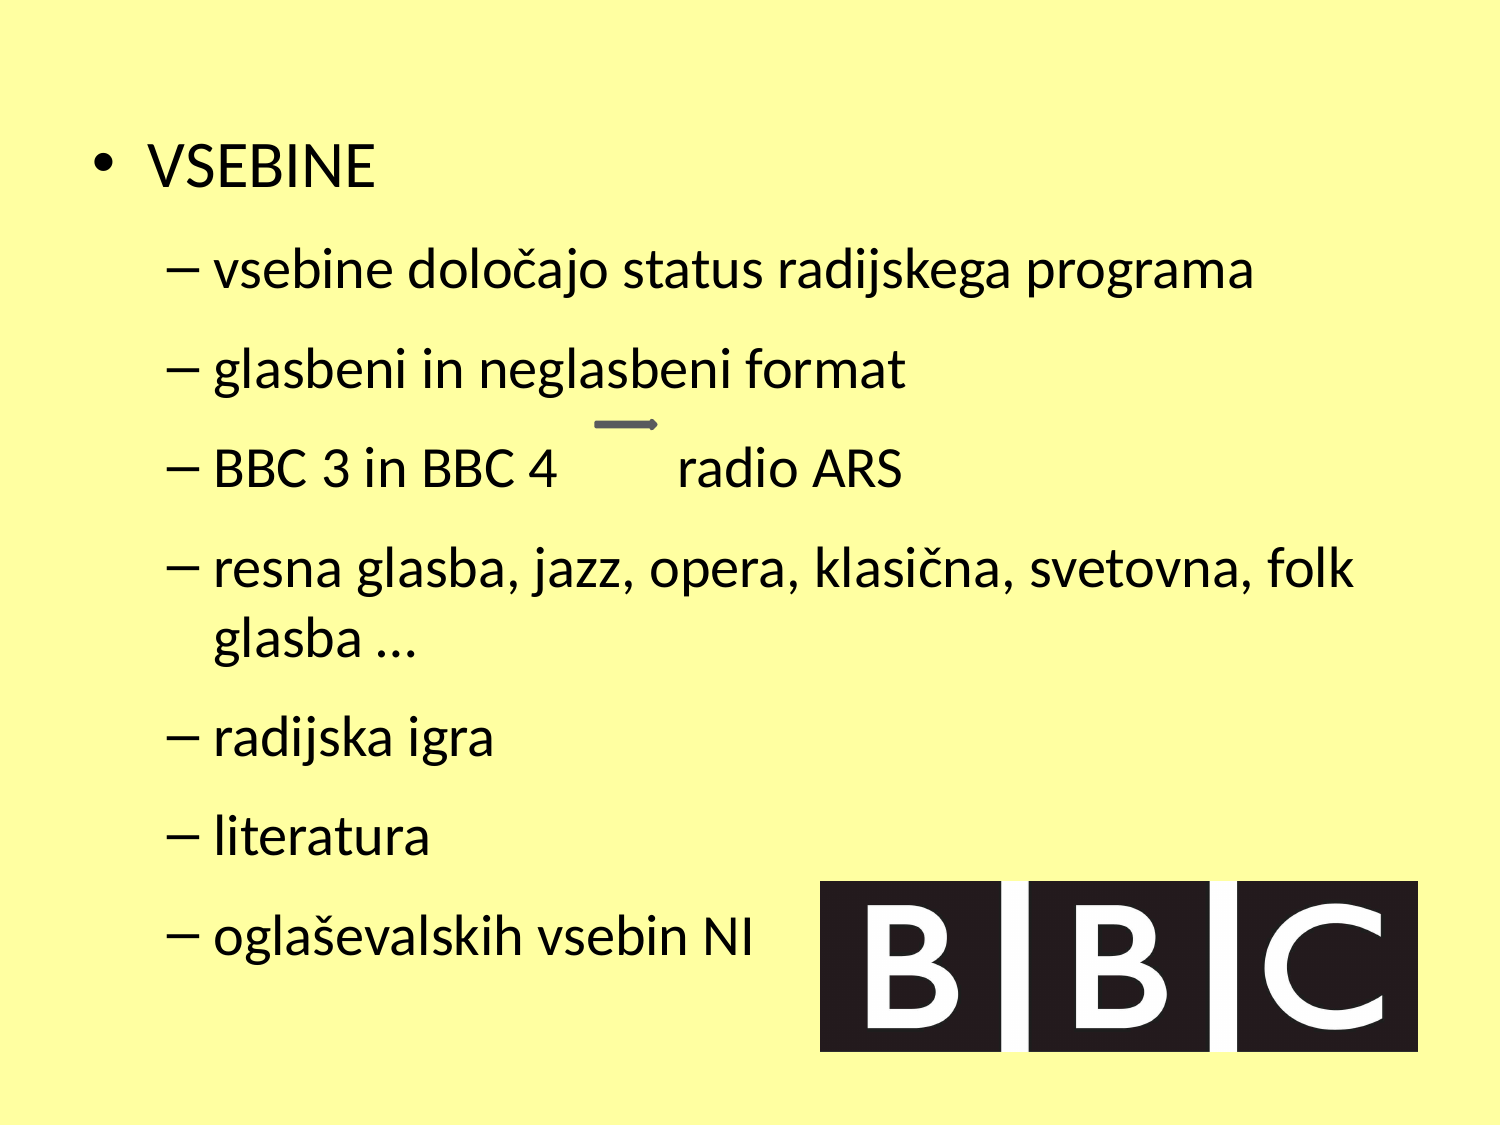

# VSEBINE
vsebine določajo status radijskega programa
glasbeni in neglasbeni format
BBC 3 in BBC 4 radio ARS
resna glasba, jazz, opera, klasična, svetovna, folk glasba …
radijska igra
literatura
oglaševalskih vsebin NI